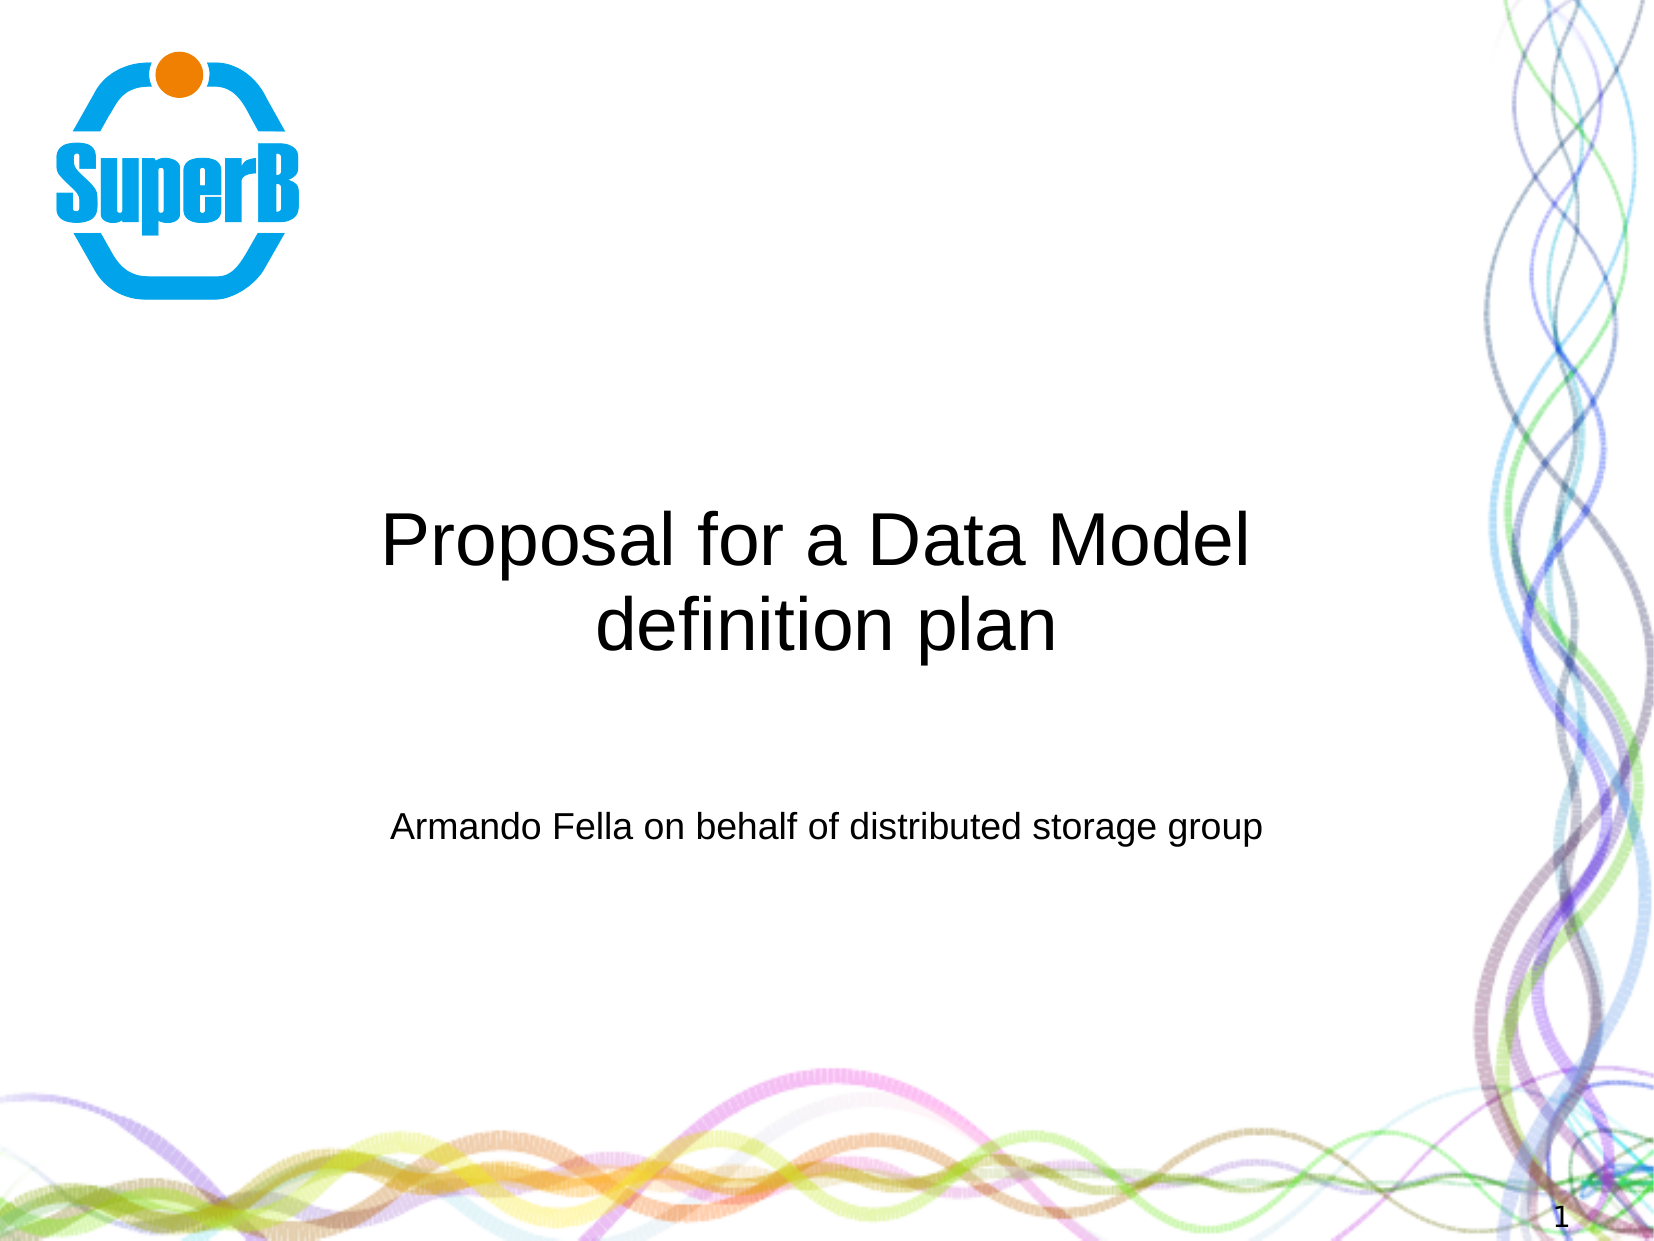

# Proposal for a Data Model
definition plan
Armando Fella on behalf of distributed storage group
1